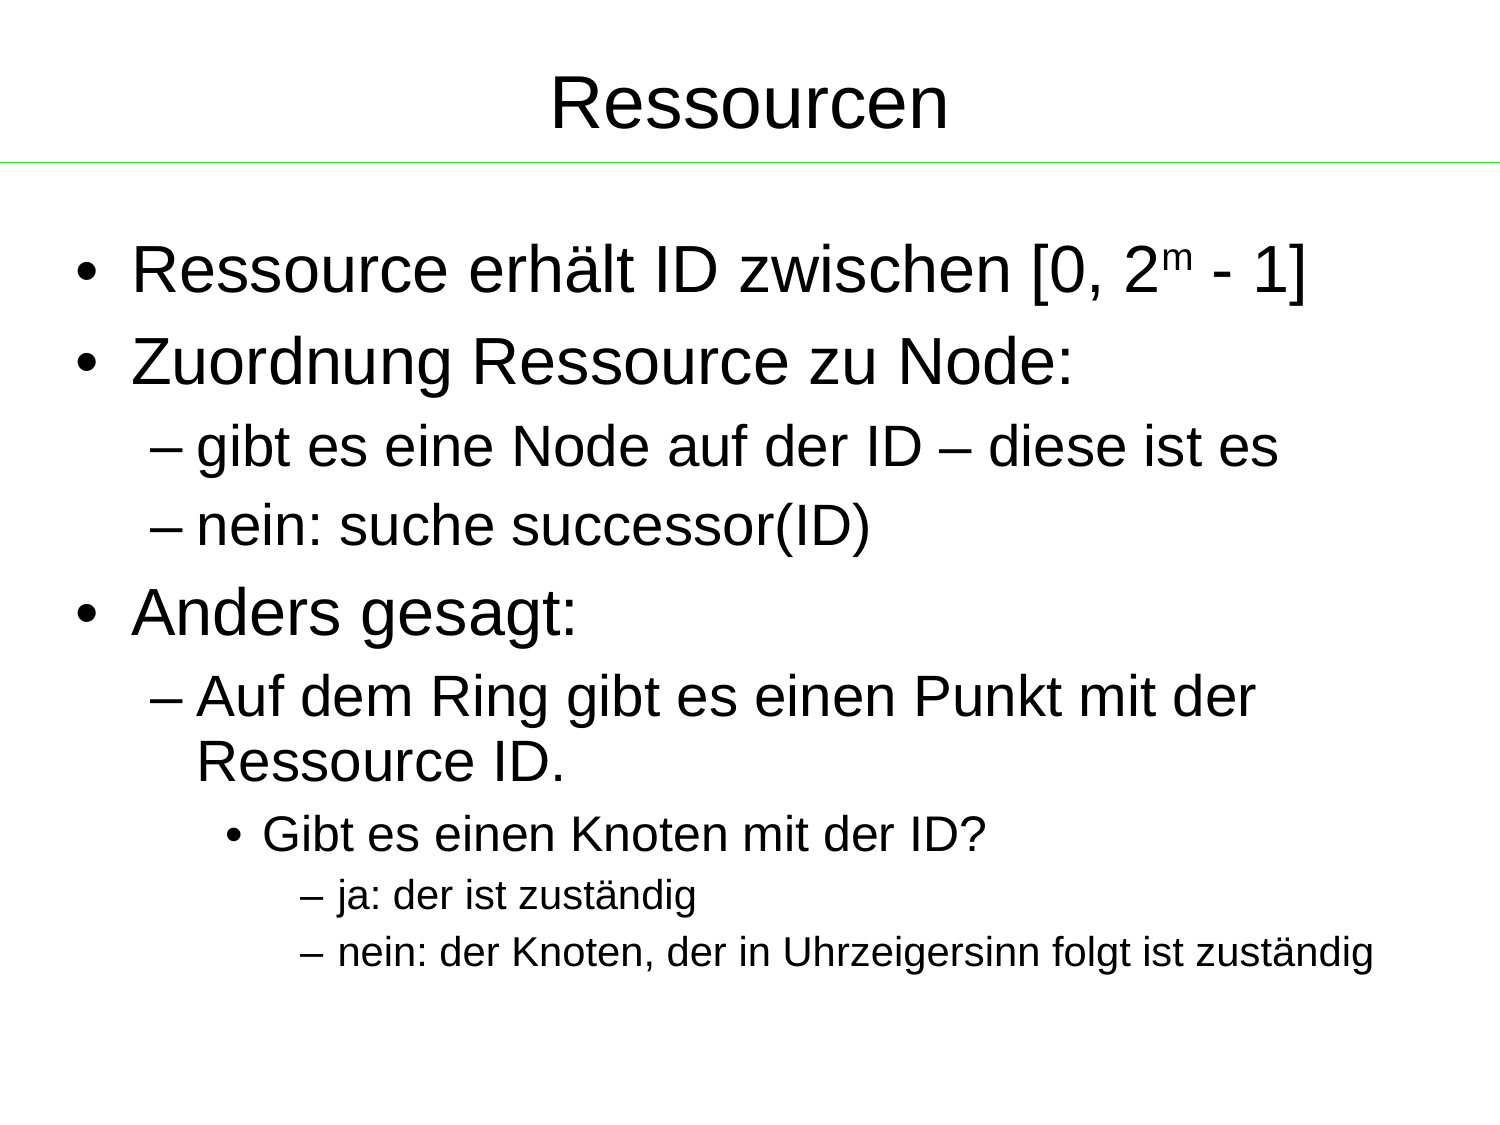

# Ressourcen
Ressource erhält ID zwischen [0, 2m - 1]
Zuordnung Ressource zu Node:
gibt es eine Node auf der ID – diese ist es
nein: suche successor(ID)
Anders gesagt:
Auf dem Ring gibt es einen Punkt mit der Ressource ID.
Gibt es einen Knoten mit der ID?
ja: der ist zuständig
nein: der Knoten, der in Uhrzeigersinn folgt ist zuständig